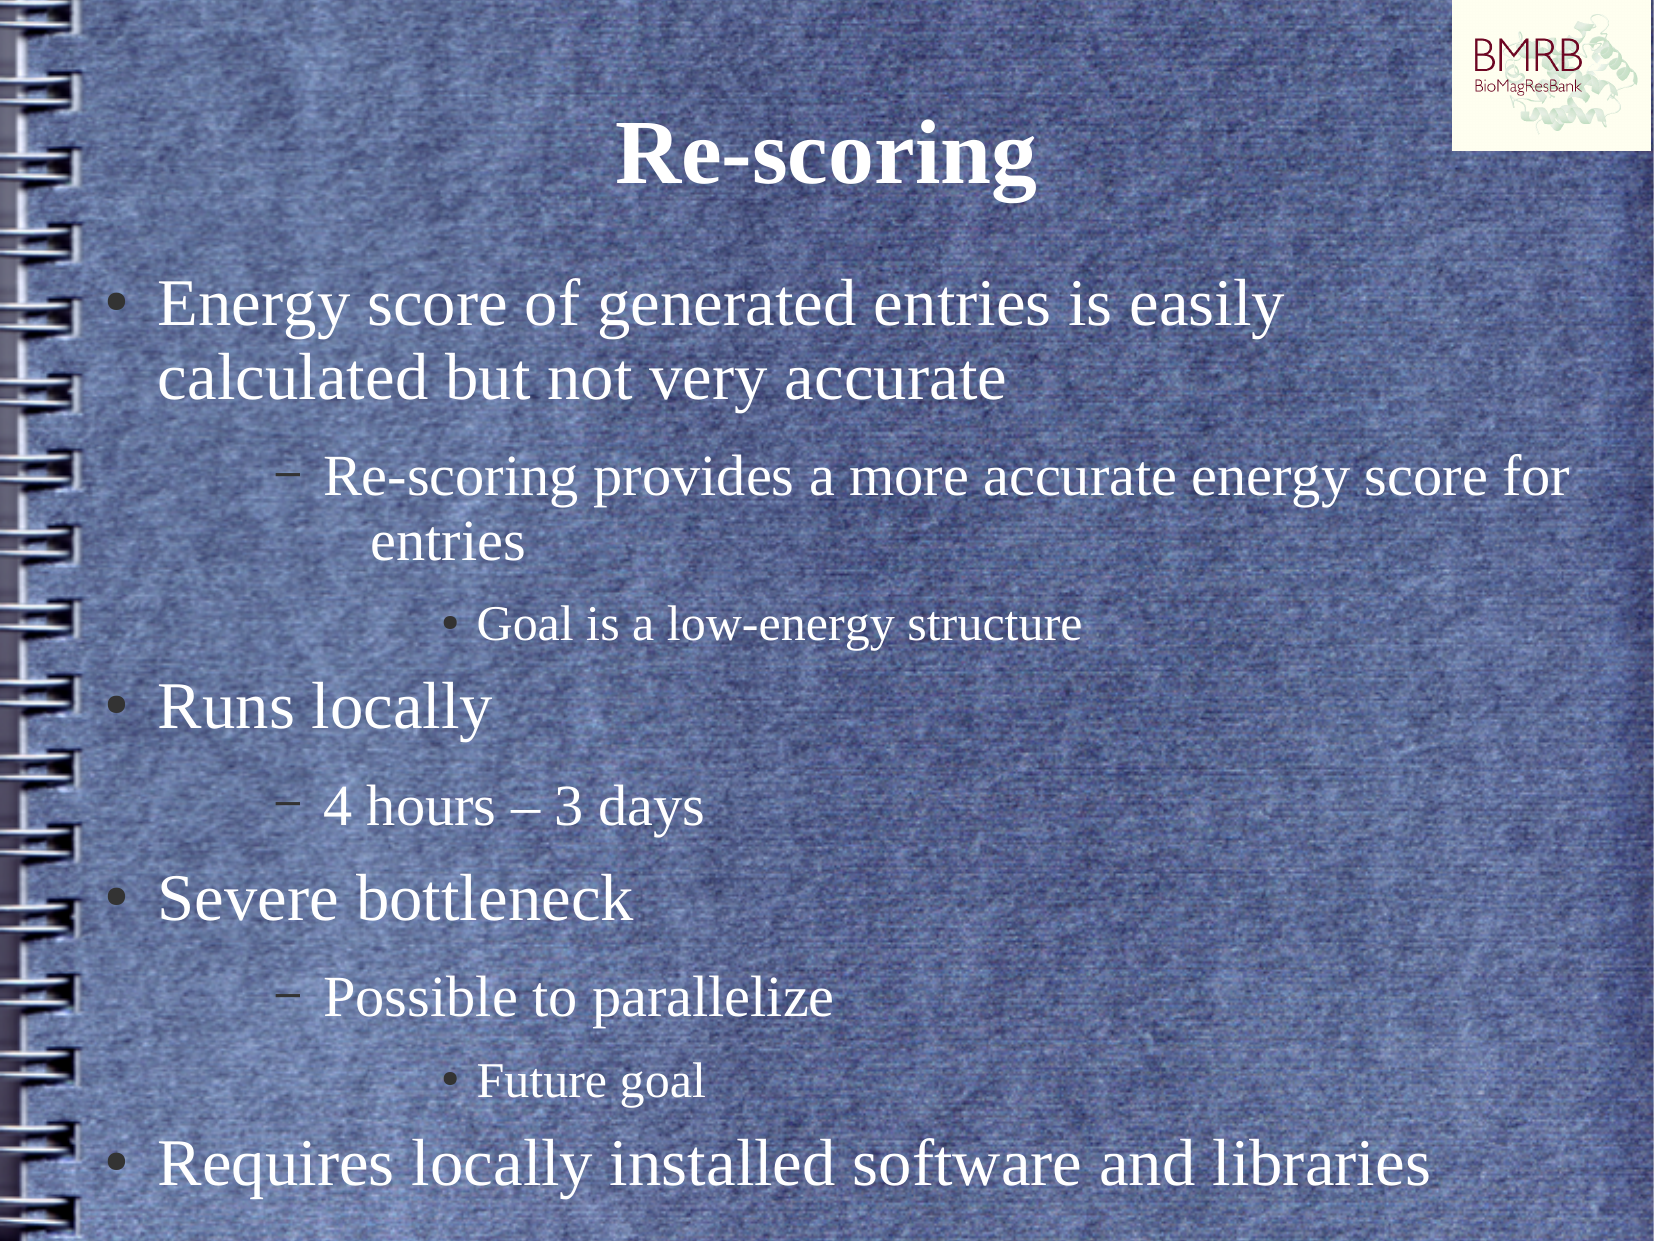

# Re-scoring
Energy score of generated entries is easily calculated but not very accurate
Re-scoring provides a more accurate energy score for entries
Goal is a low-energy structure
Runs locally
4 hours – 3 days
Severe bottleneck
Possible to parallelize
Future goal
Requires locally installed software and libraries